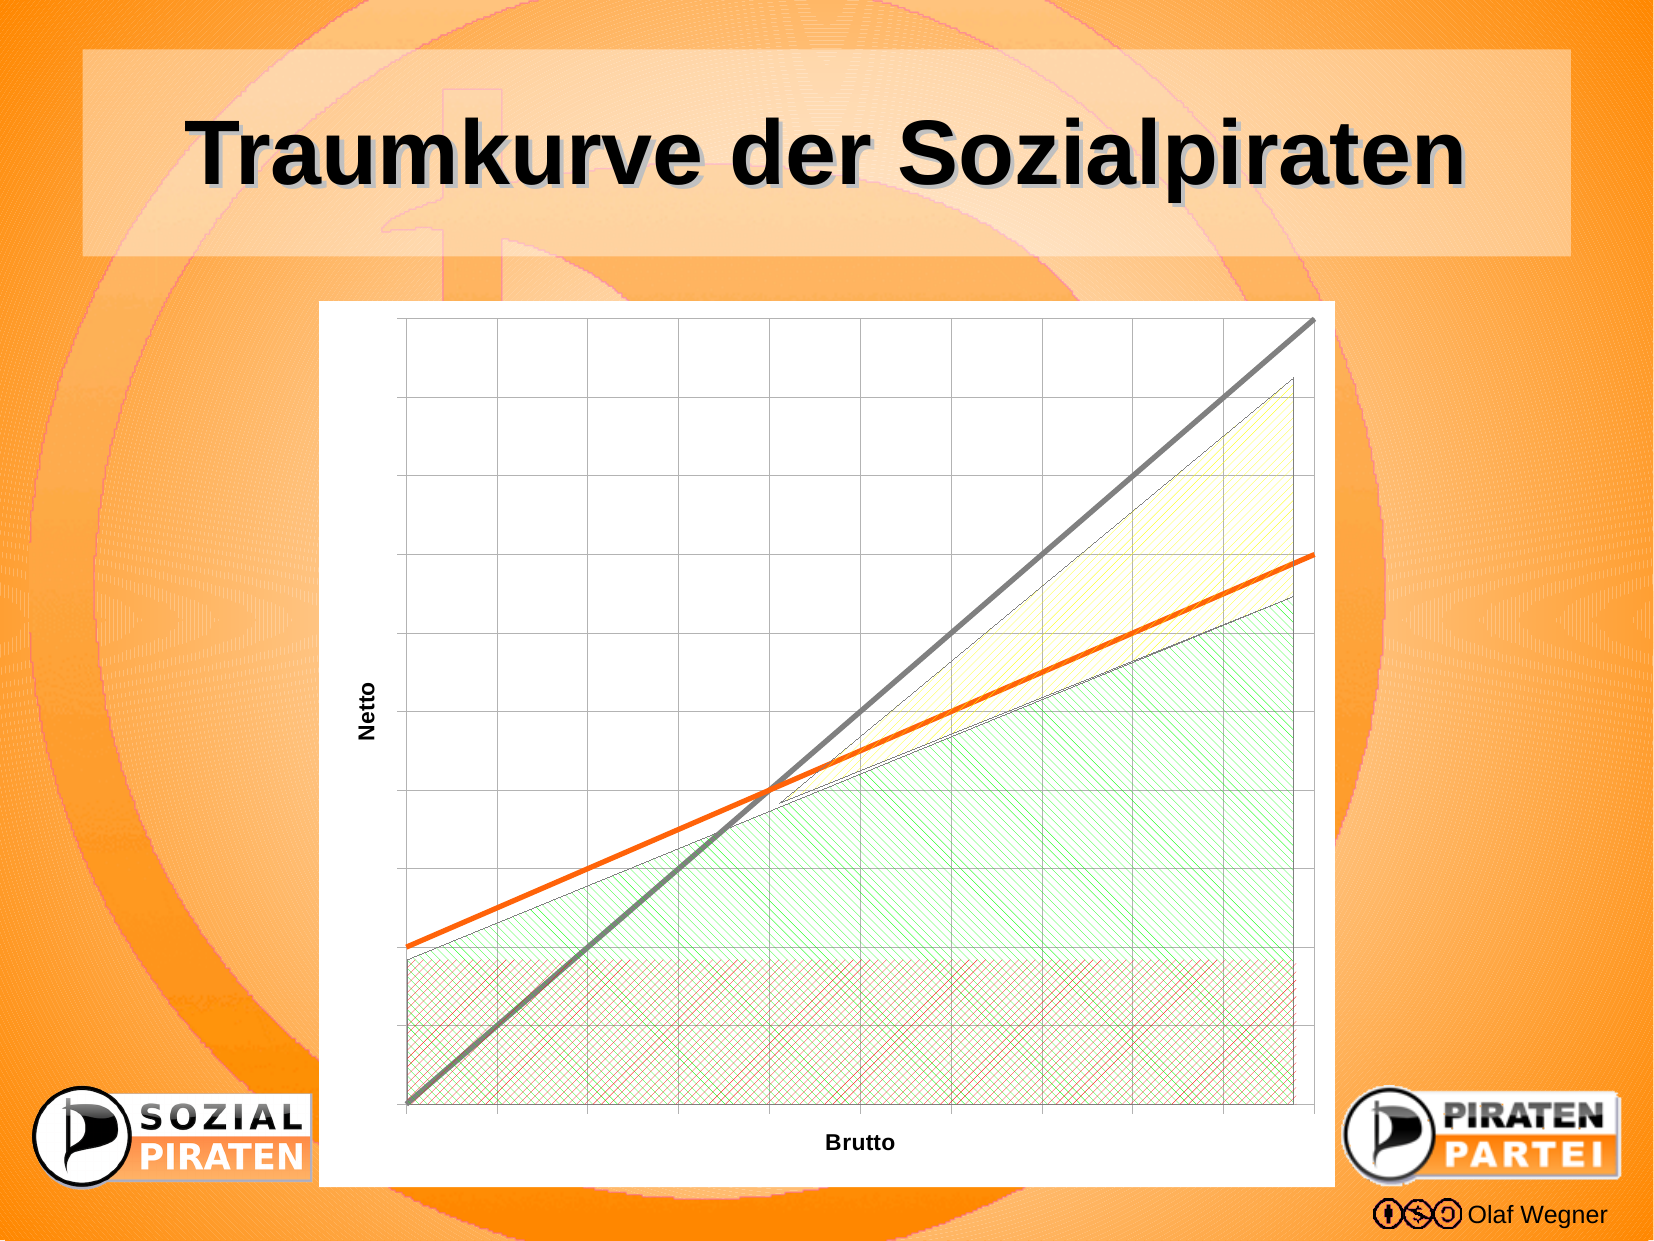

# Traumkurve der Sozialpiraten
### Chart
| Category | (N)EKS → GGE | |
|---|---|---|
Olaf Wegner